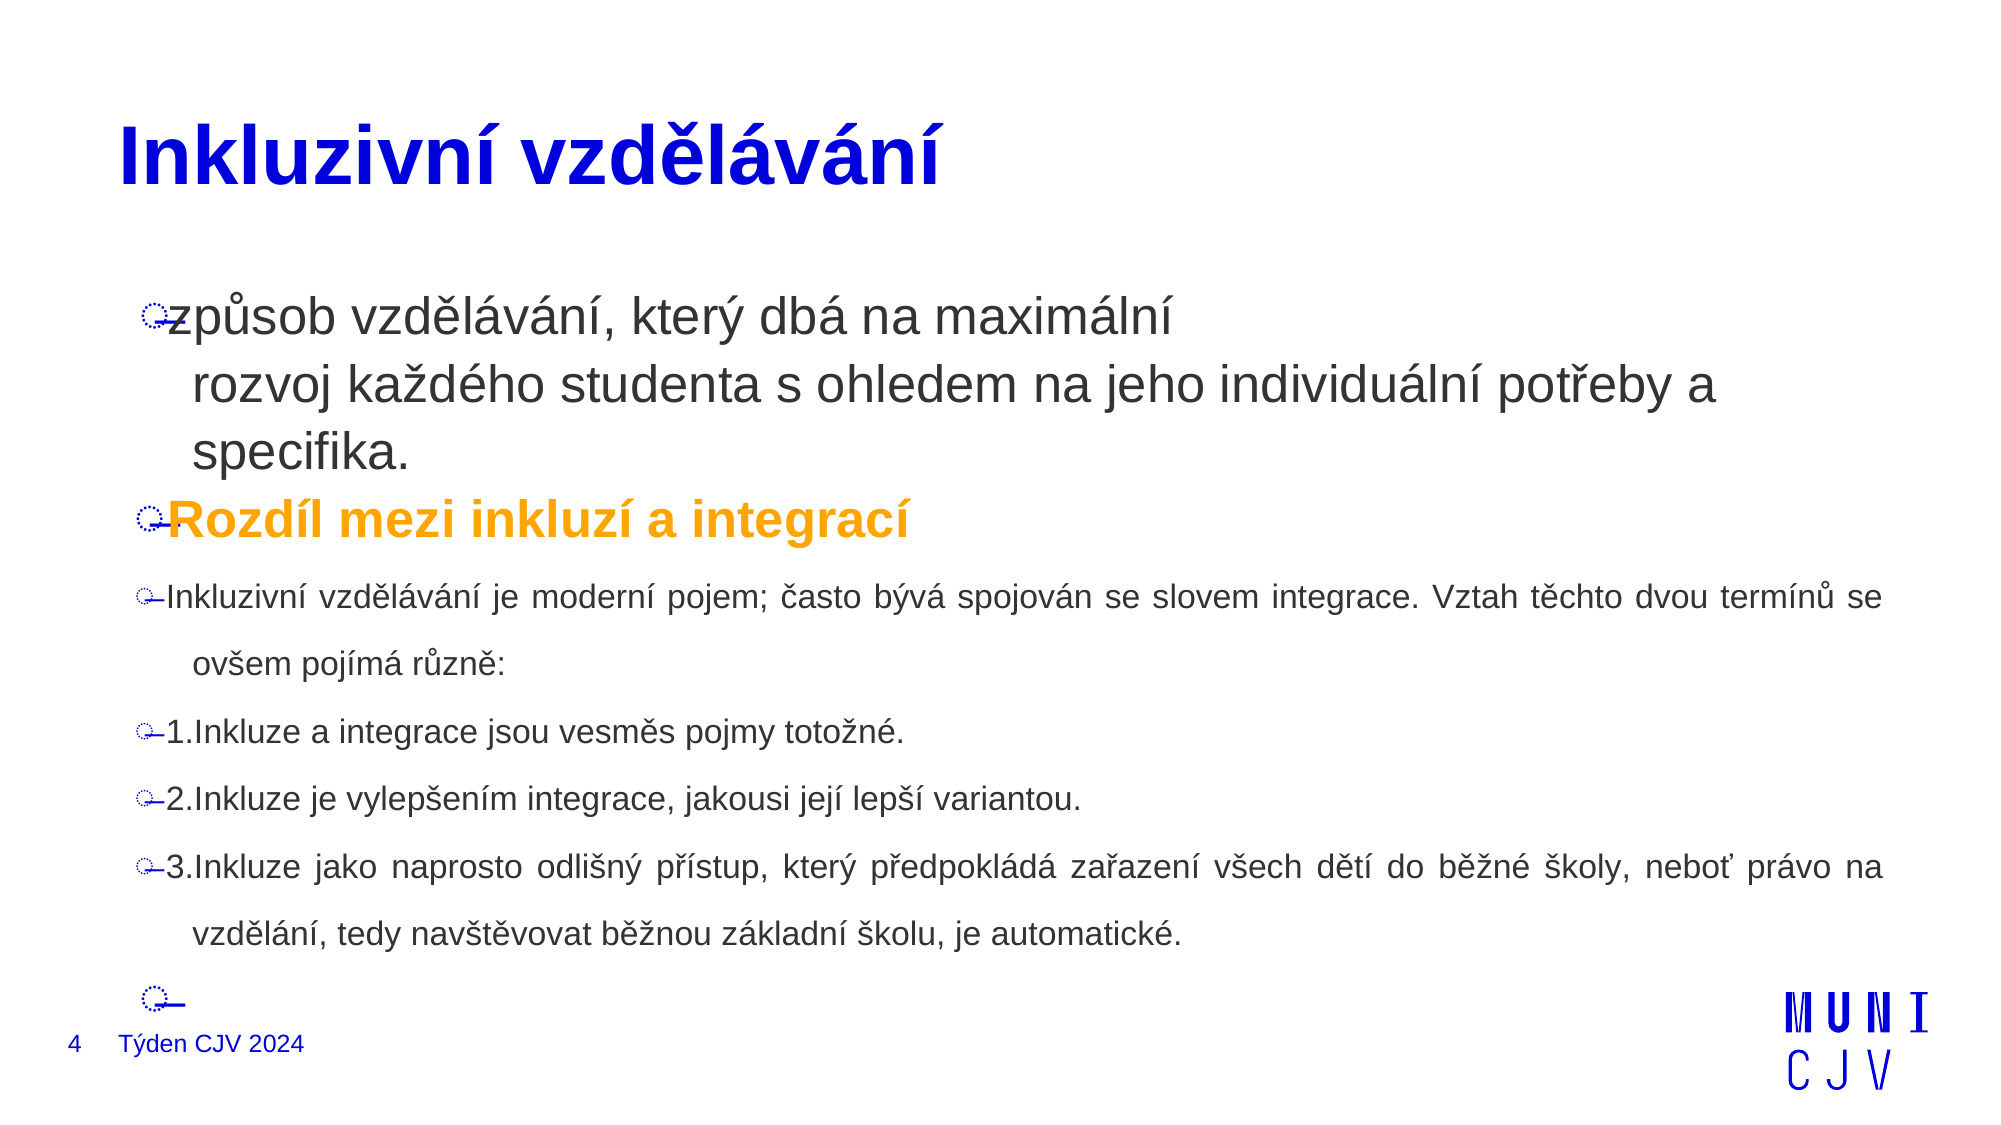

# Inkluzivní vzdělávání
způsob vzdělávání, který dbá na maximální rozvoj každého studenta s ohledem na jeho individuální potřeby a specifika.
Rozdíl mezi inkluzí a integrací
Inkluzivní vzdělávání je moderní pojem; často bývá spojován se slovem integrace. Vztah těchto dvou termínů se ovšem pojímá různě:
1.Inkluze a integrace jsou vesměs pojmy totožné.
2.Inkluze je vylepšením integrace, jakousi její lepší variantou.
3.Inkluze jako naprosto odlišný přístup, který předpokládá zařazení všech dětí do běžné školy, neboť právo na vzdělání, tedy navštěvovat běžnou základní školu, je automatické.
Týden CJV 2024